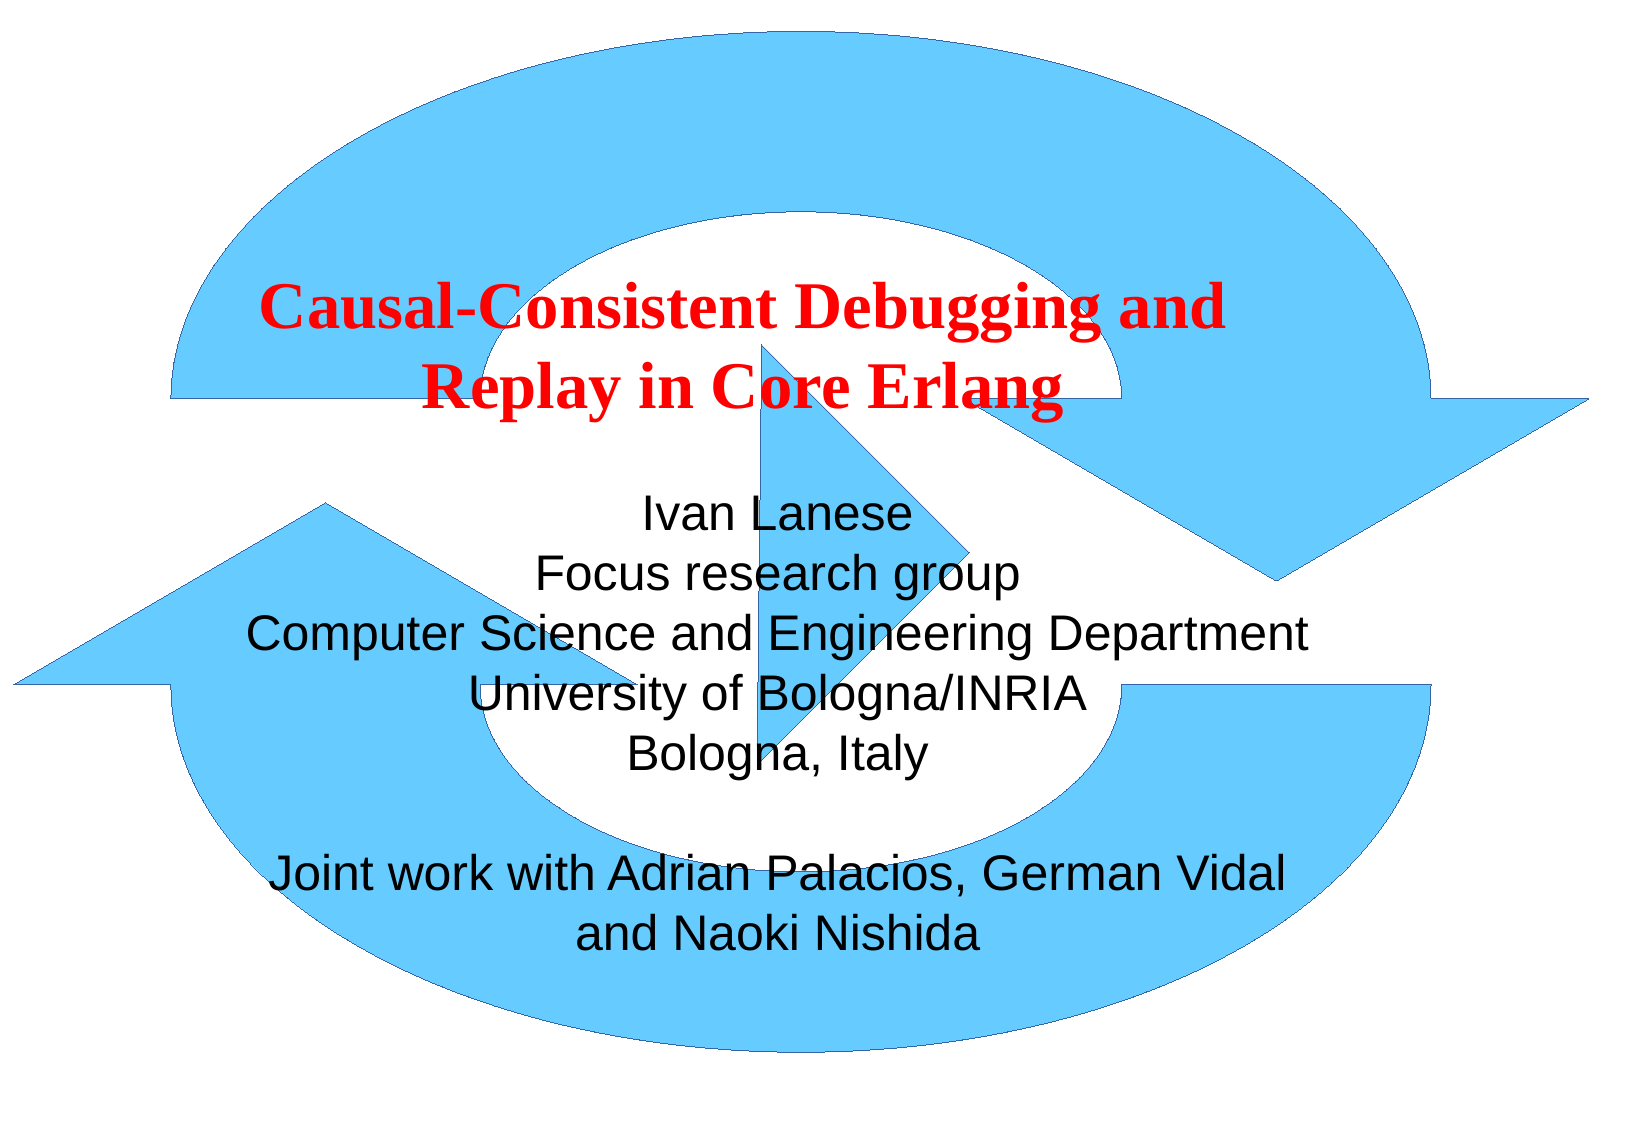

# Causal-Consistent Debugging and Replay in Core Erlang
Ivan Lanese
Focus research group
Computer Science and Engineering Department
University of Bologna/INRIA
Bologna, Italy
Joint work with Adrian Palacios, German Vidal and Naoki Nishida